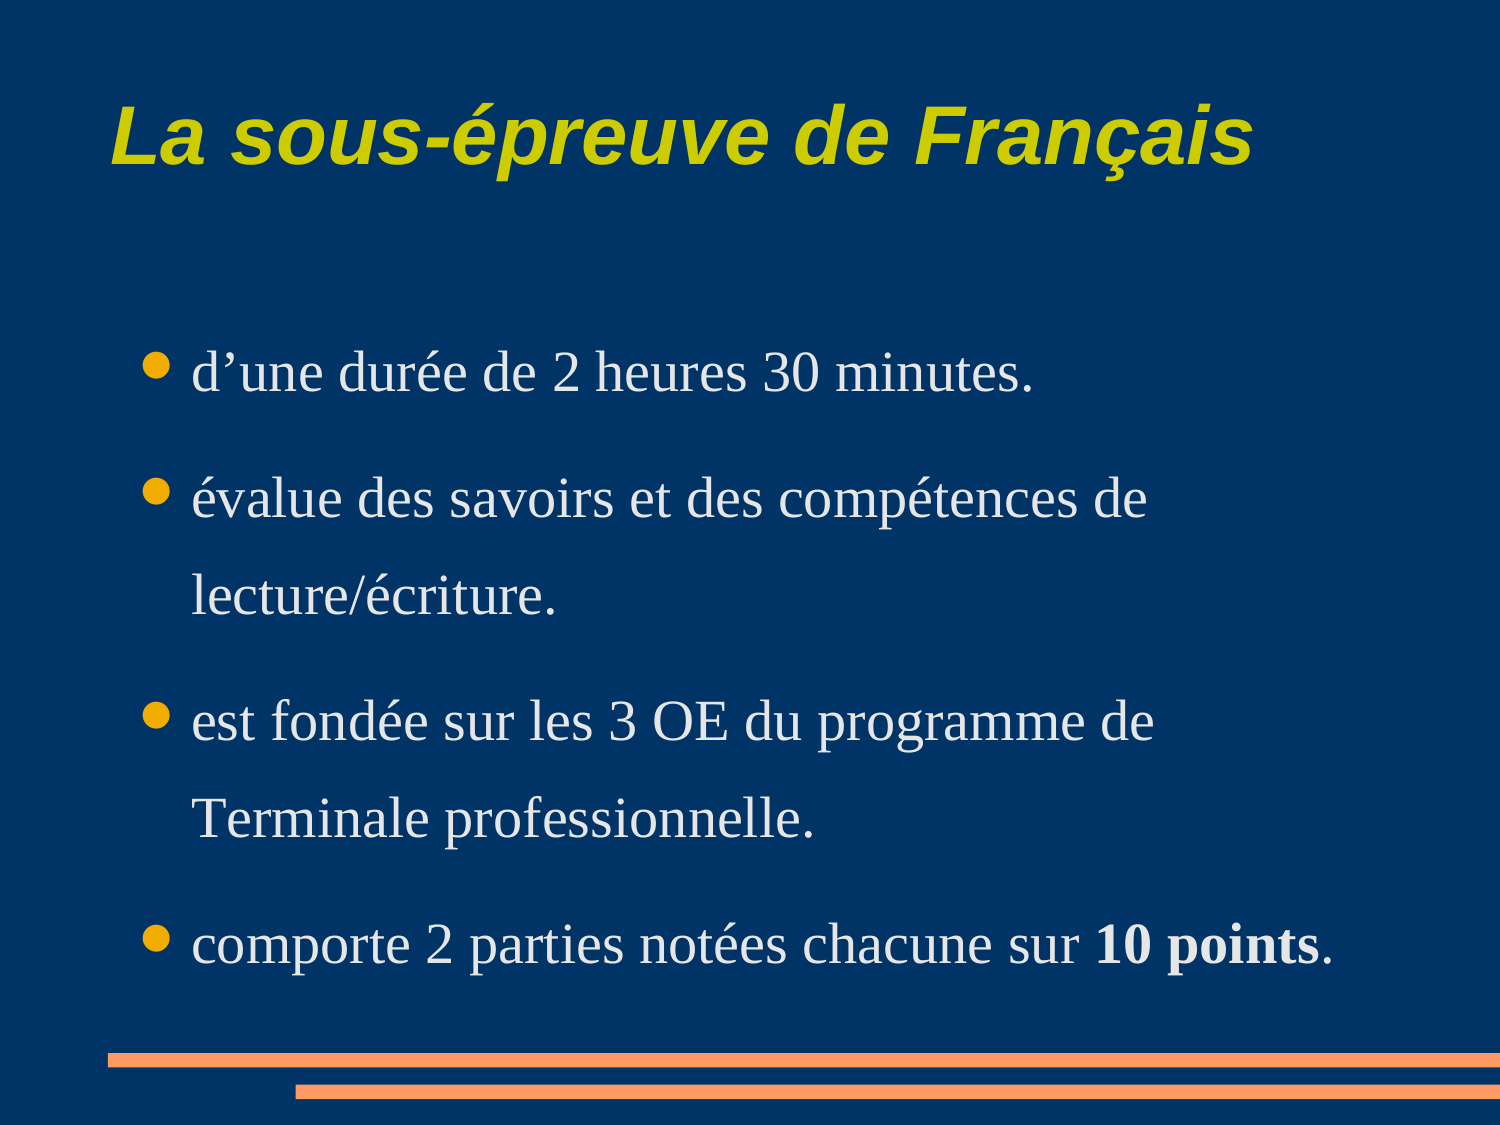

La sous-épreuve de Français
# d’une durée de 2 heures 30 minutes.
évalue des savoirs et des compétences de lecture/écriture.
est fondée sur les 3 OE du programme de Terminale professionnelle.
comporte 2 parties notées chacune sur 10 points.